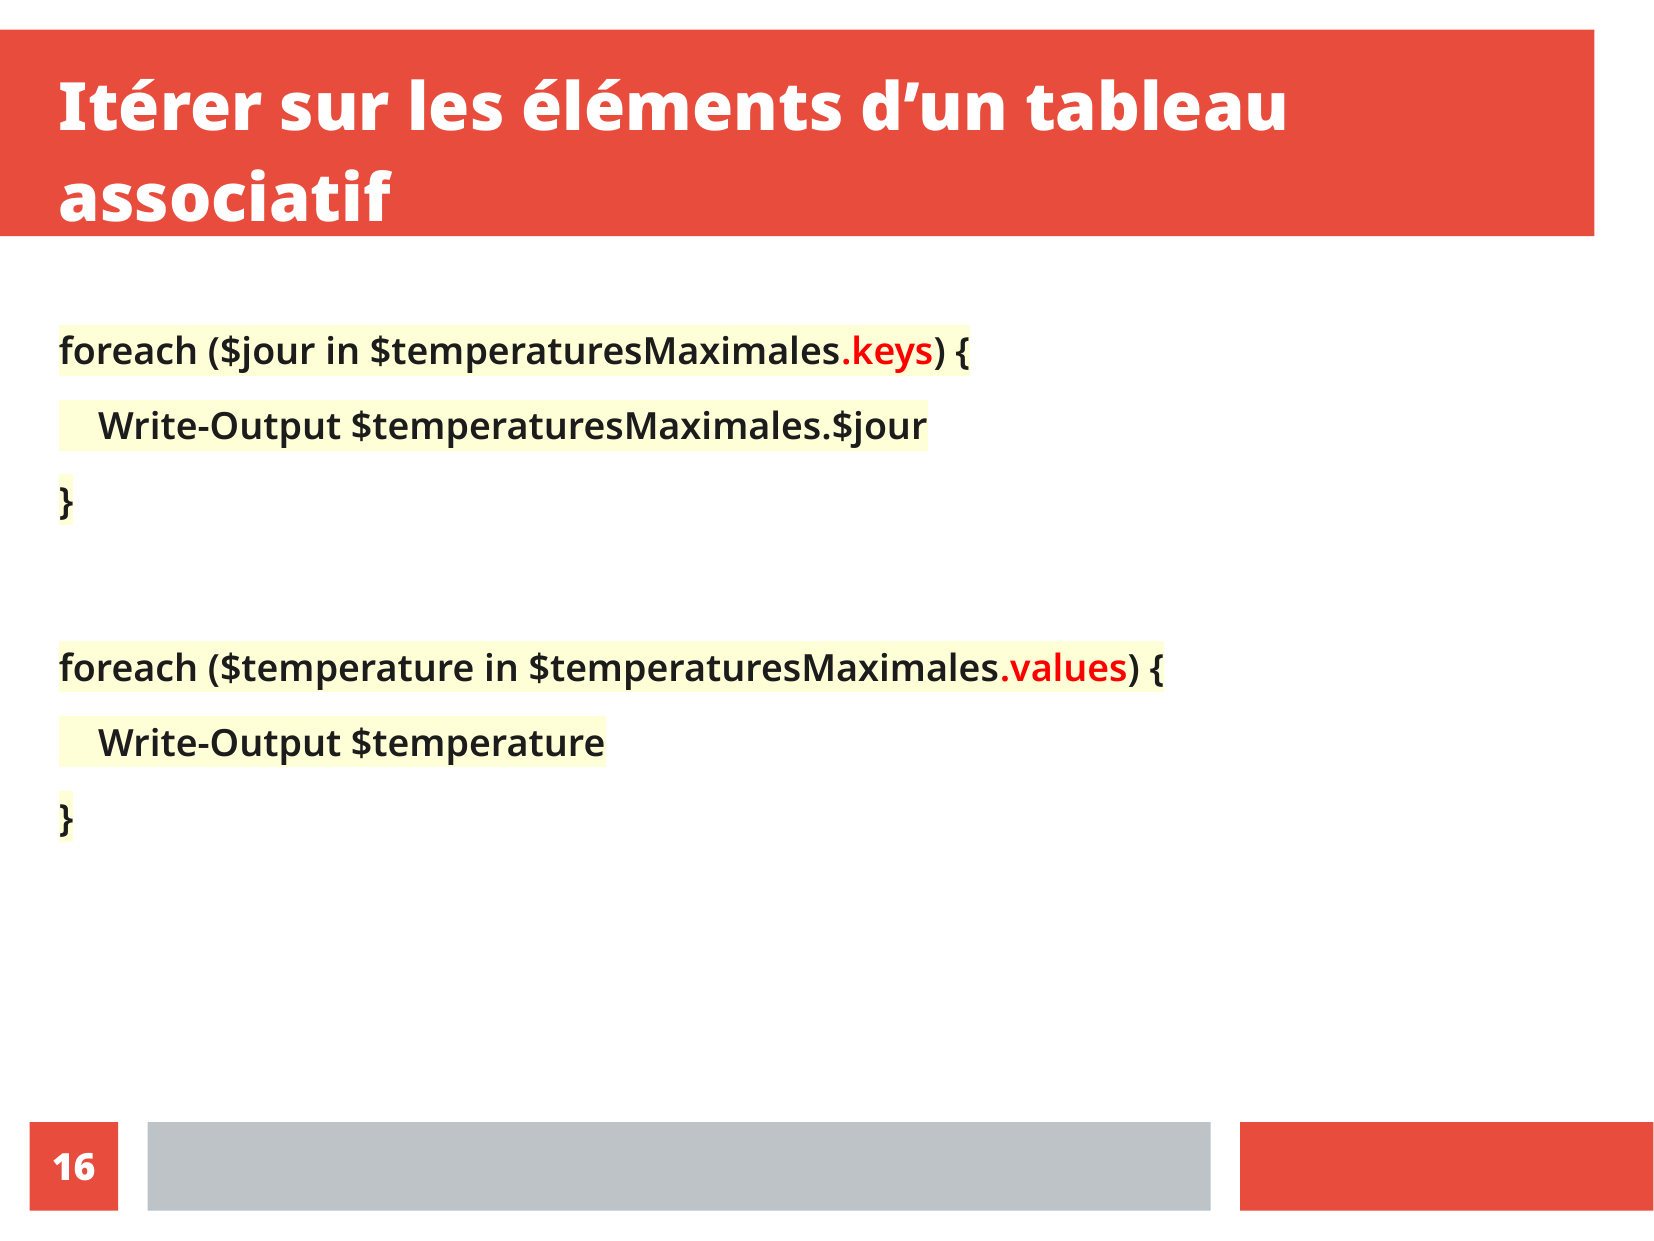

# Itérer sur les éléments d’un tableau associatif
foreach ($jour in $temperaturesMaximales.keys) {
 Write-Output $temperaturesMaximales.$jour
}
foreach ($temperature in $temperaturesMaximales.values) {
 Write-Output $temperature
}
16